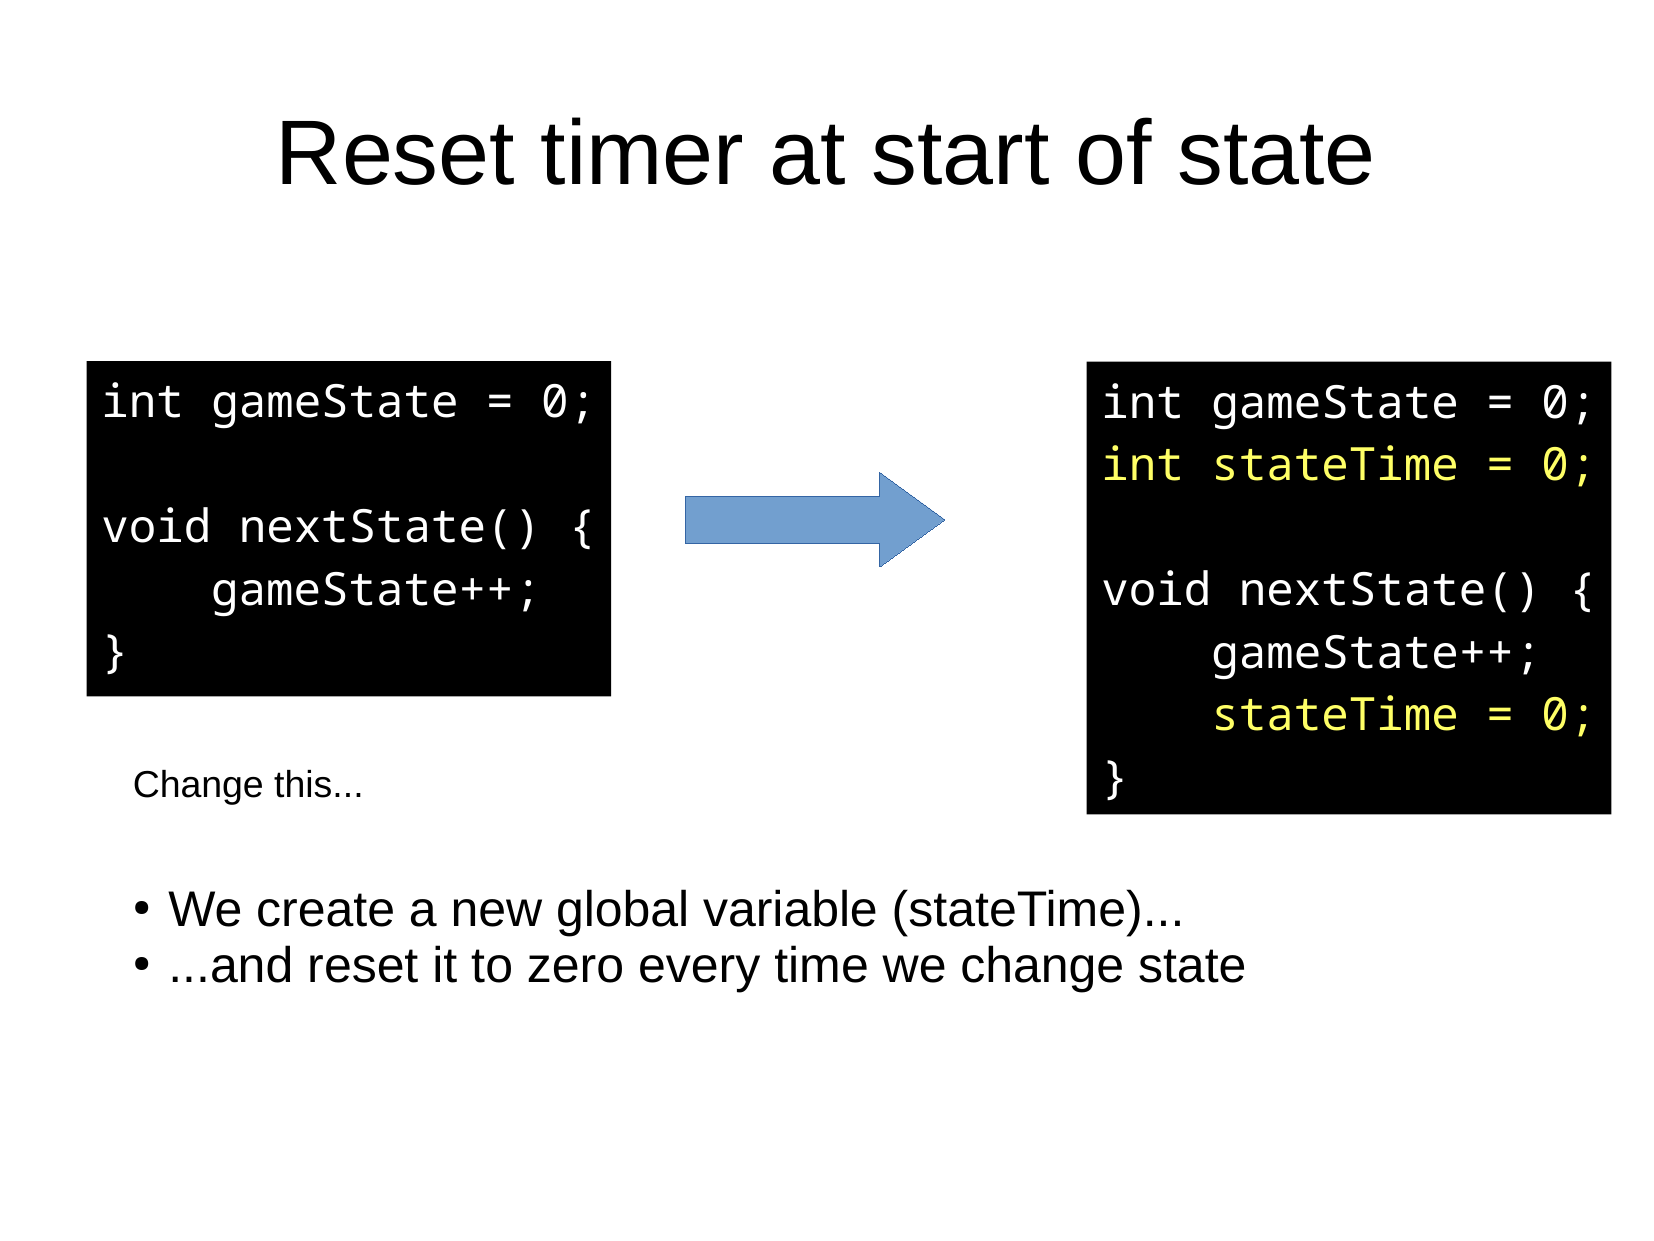

# Reset timer at start of state
int gameState = 0;
void nextState() {
 gameState++;
}
int gameState = 0;
int stateTime = 0;
void nextState() {
 gameState++;
 stateTime = 0;
}
...into this
Change this...
We create a new global variable (stateTime)...
...and reset it to zero every time we change state